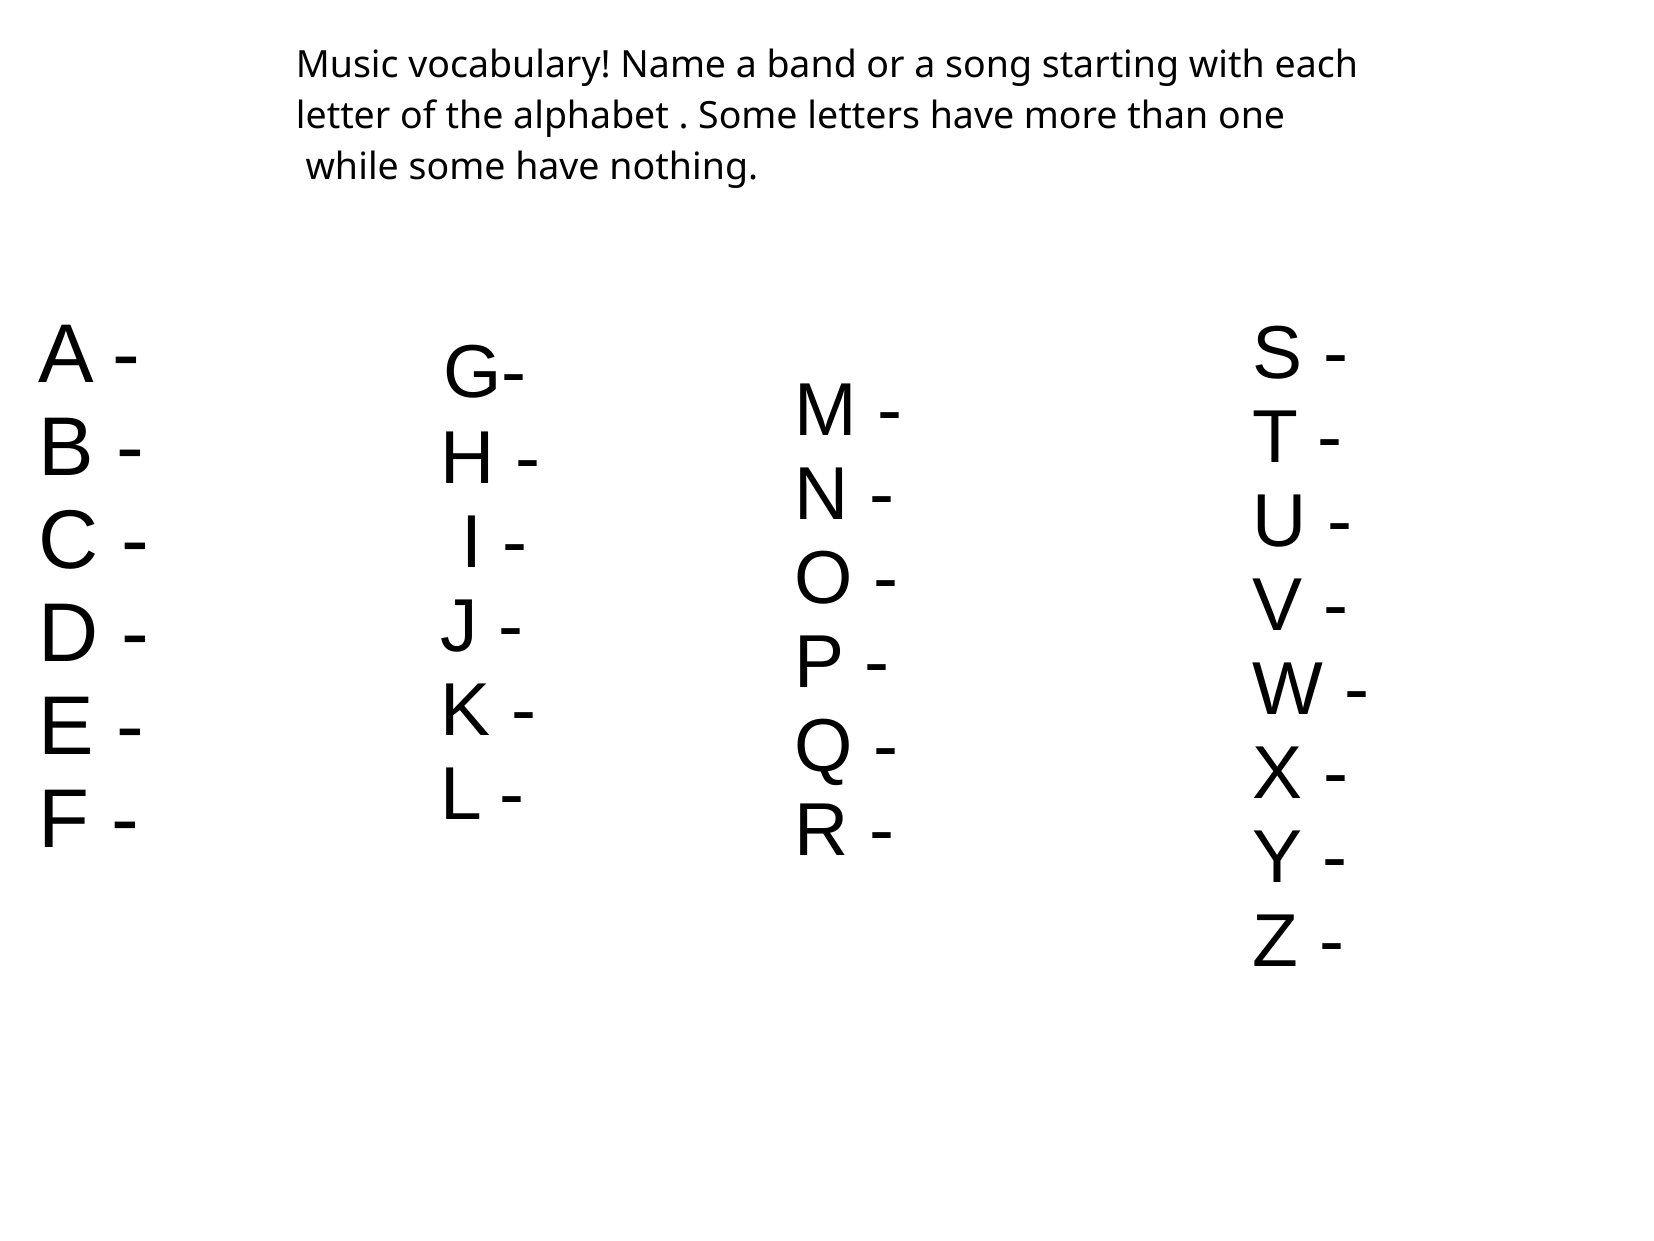

Music vocabulary! Name a band or a song starting with each
letter of the alphabet . Some letters have more than one
 while some have nothing.
 A -
 B -
 C -
 D -
 E -
 F -
S -
T -
U -
V -
W -
X -
Y -
Z -
 G-
 H -
 I -
 J -
 K -
 L -
M -
N -
O -
P -
Q -
R -
2